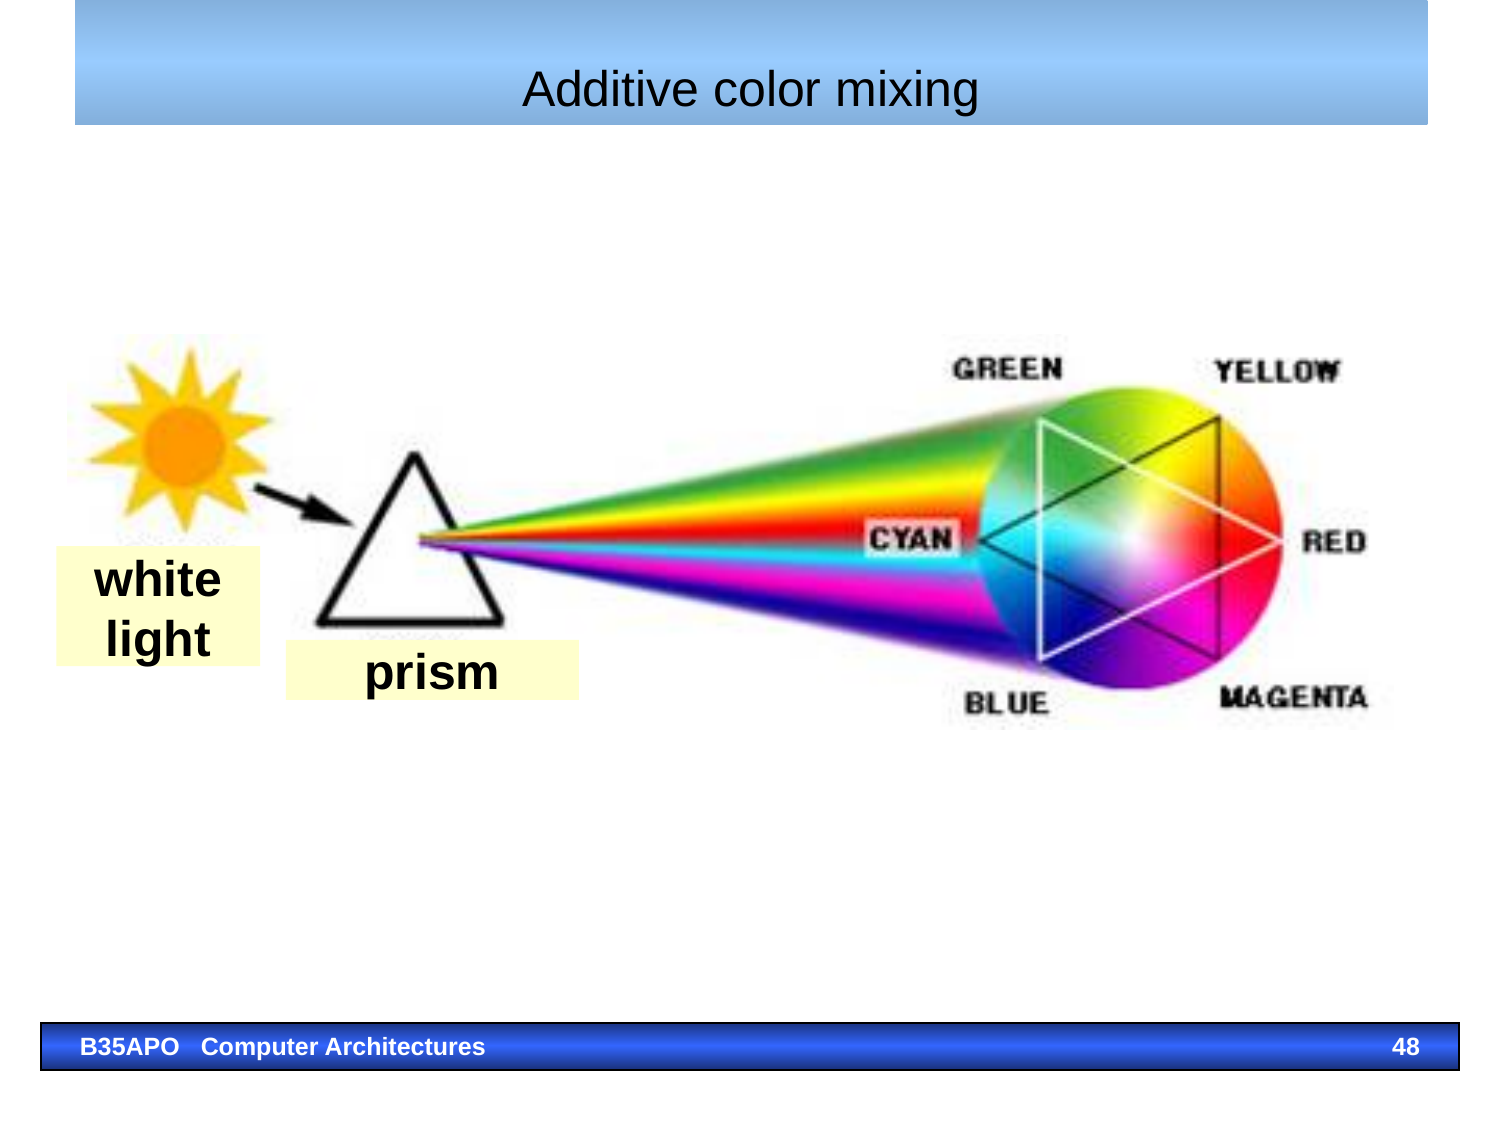

# Additive color mixing
white light
prism
B35APO Computer Architectures